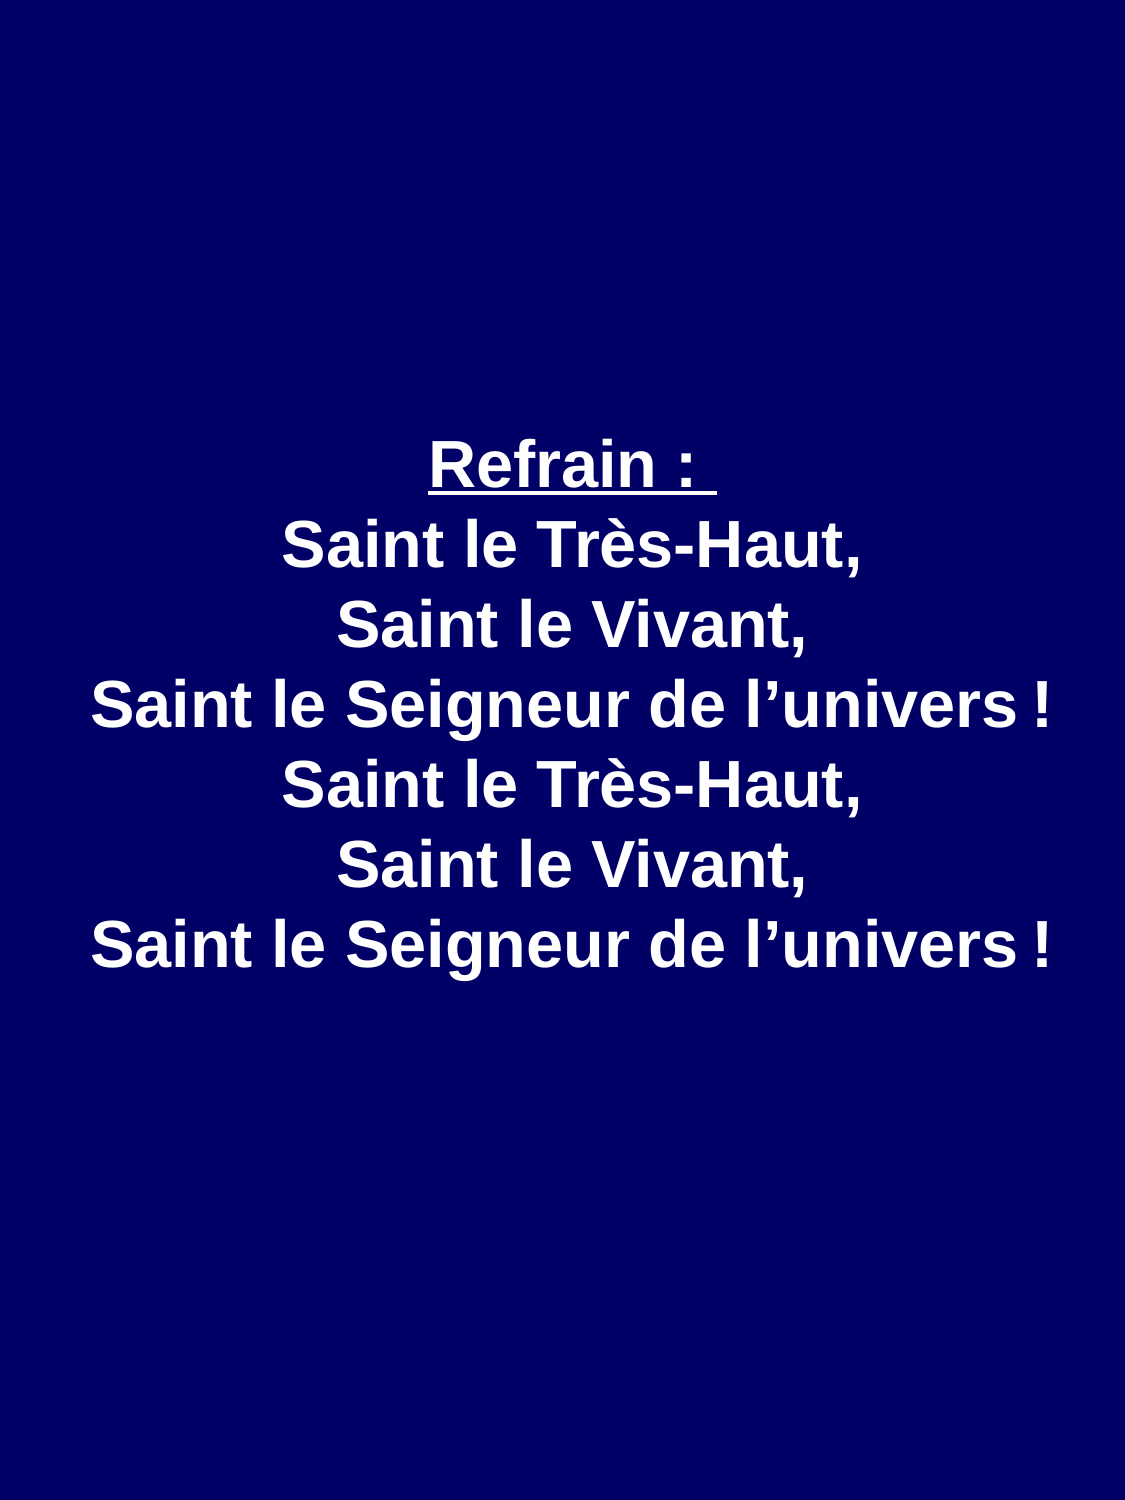

Refrain :
Saint le Très-Haut,
Saint le Vivant,
Saint le Seigneur de l’univers !
Saint le Très-Haut,
Saint le Vivant,
Saint le Seigneur de l’univers !